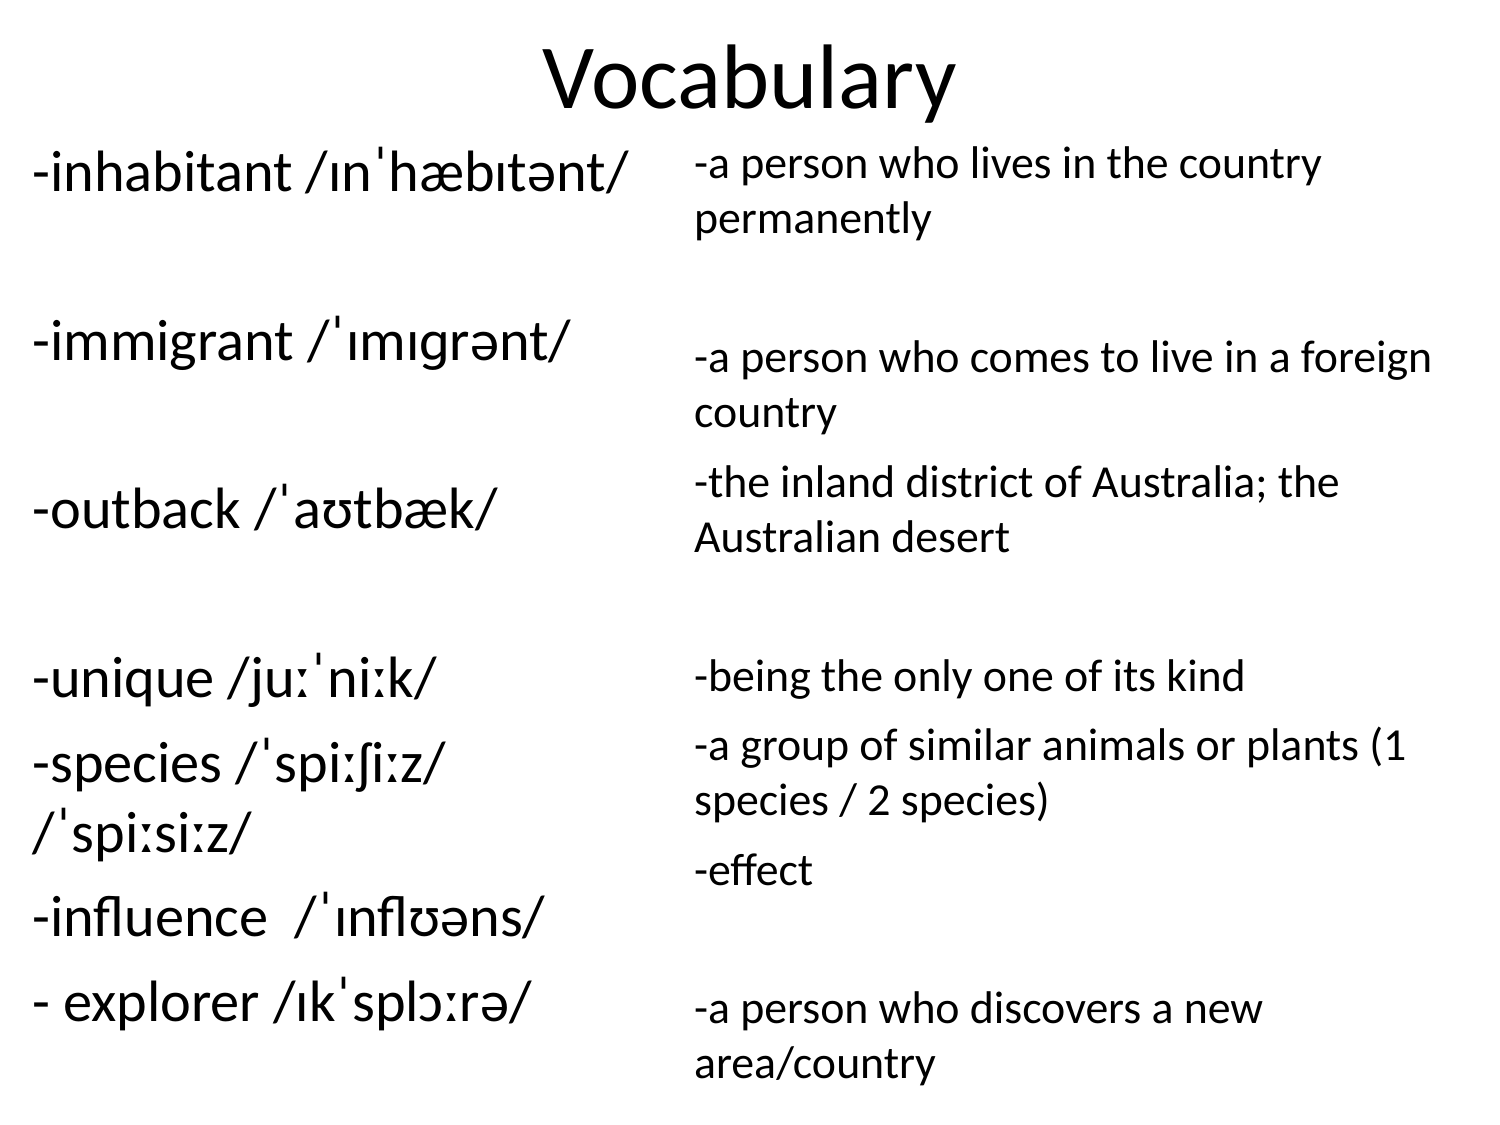

# Vocabulary
-inhabitant /ɪnˈhæbɪtənt/
-immigrant /ˈɪmɪɡrənt/
-outback /ˈaʊtbæk/
-unique /juːˈniːk/
-species /ˈspiːʃiːz/ /ˈspiːsiːz/
-influence /ˈɪnflʊəns/
- explorer /ɪkˈsplɔːrə/
-a person who lives in the country permanently
-a person who comes to live in a foreign country
-the inland district of Australia; the Australian desert
-being the only one of its kind
-a group of similar animals or plants (1 species / 2 species)
-effect
-a person who discovers a new area/country